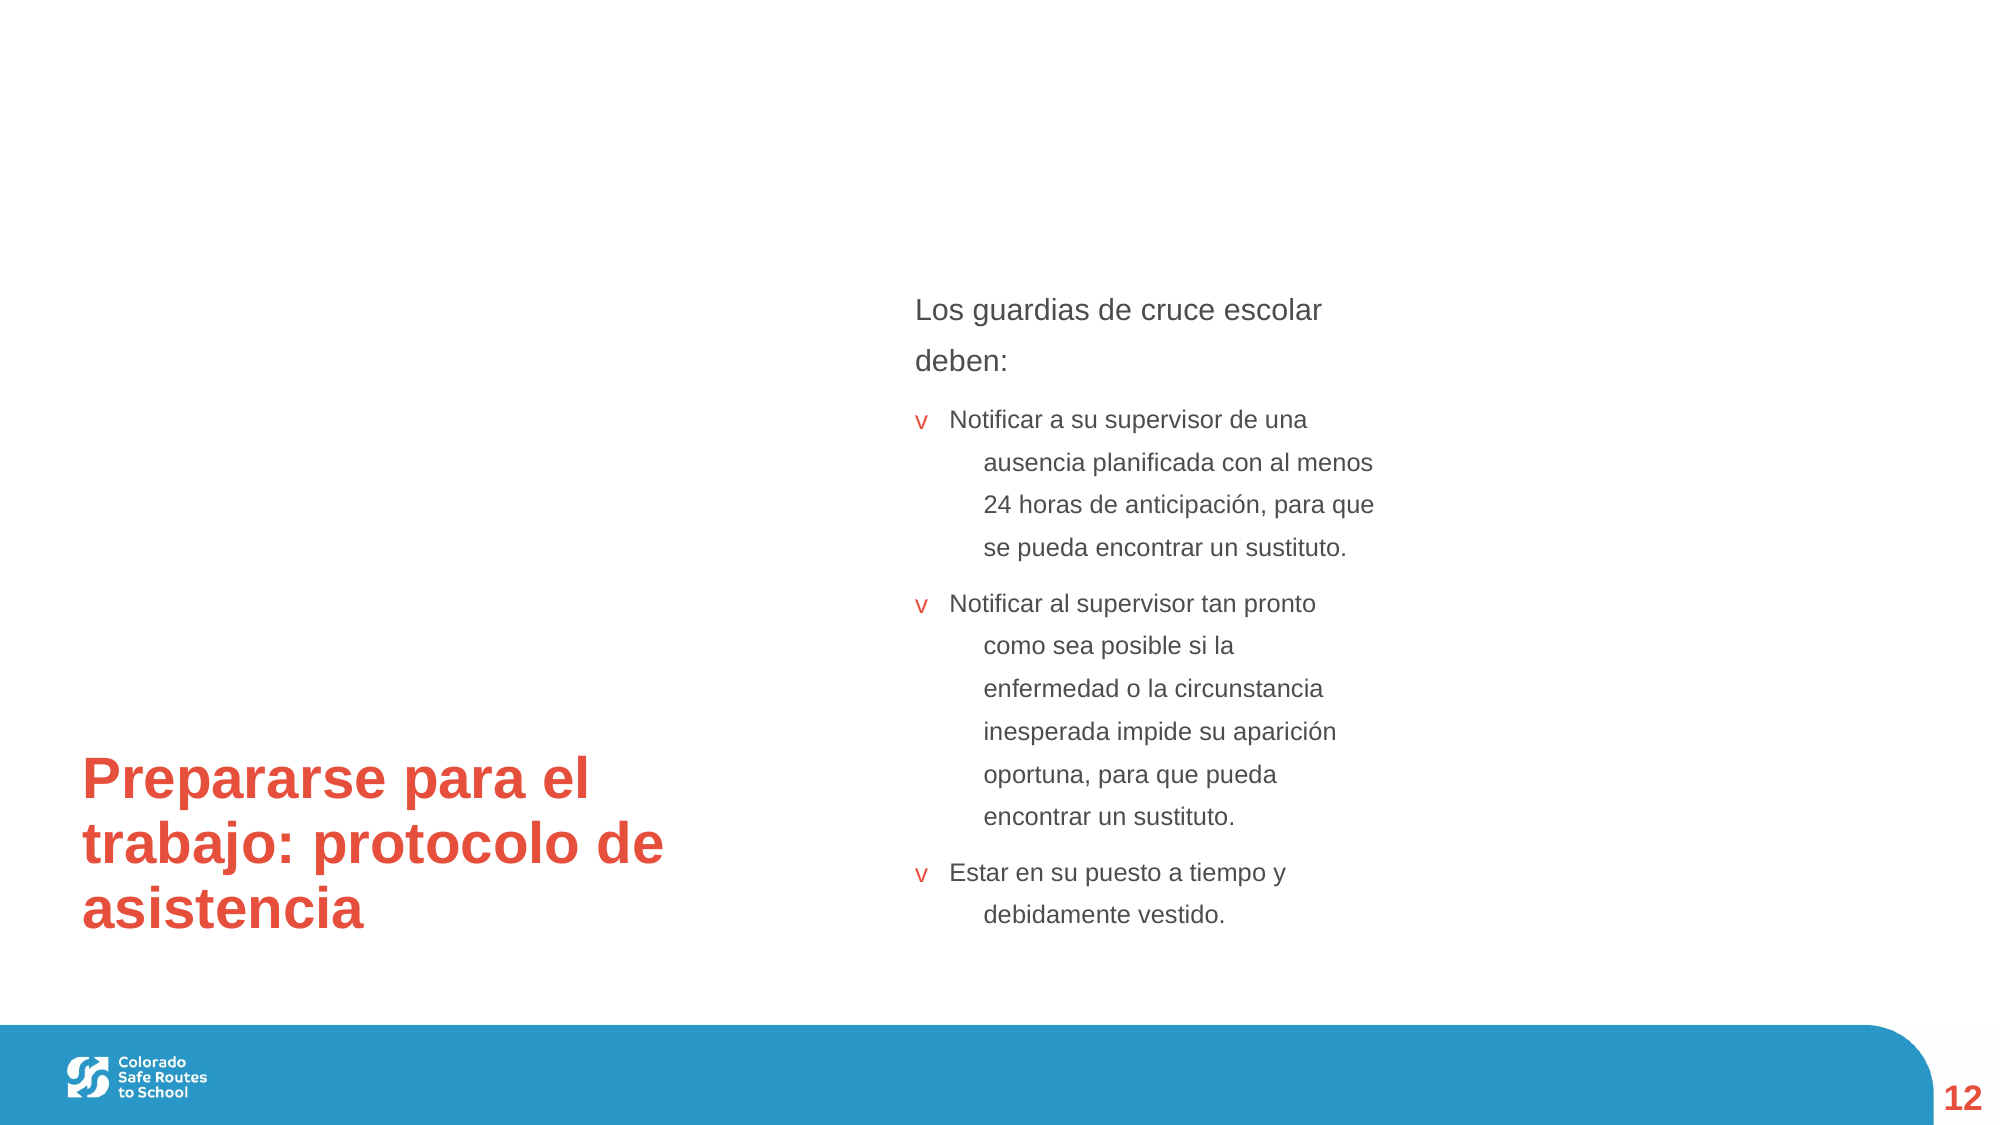

# Prepararse para el trabajo: protocolo de asistencia
Los guardias de cruce escolar deben:
Notificar a su supervisor de una ausencia planificada con al menos 24 horas de anticipación, para que se pueda encontrar un sustituto.
Notificar al supervisor tan pronto como sea posible si la enfermedad o la circunstancia inesperada impide su aparición oportuna, para que pueda encontrar un sustituto.
Estar en su puesto a tiempo y debidamente vestido.
12